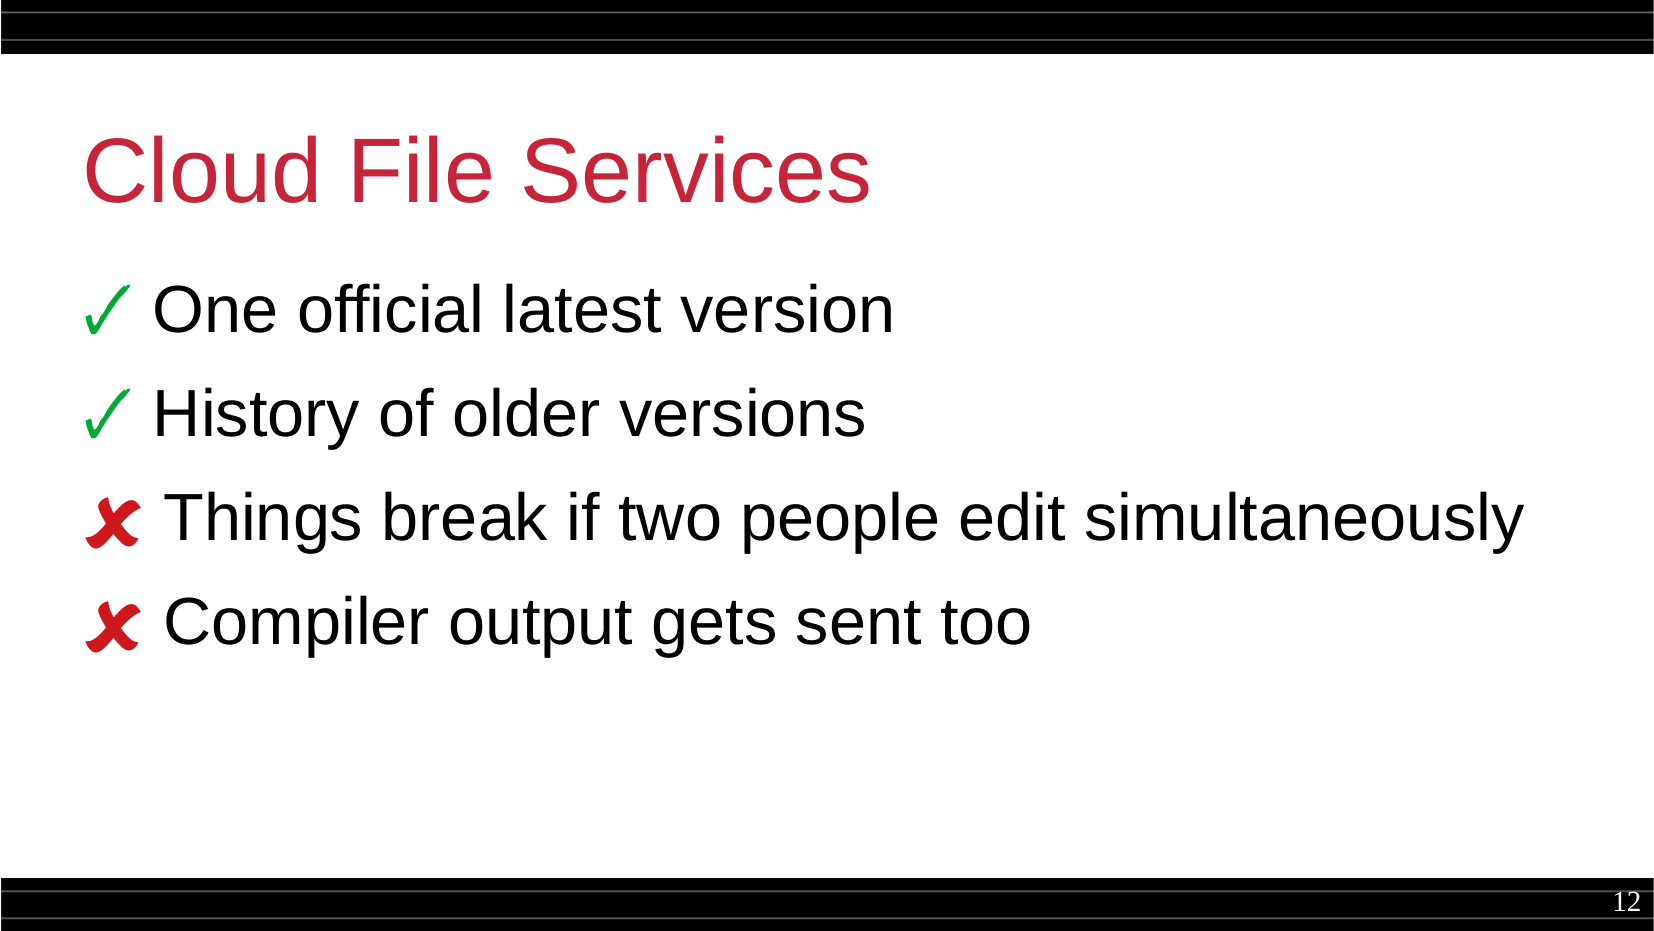

# Cloud File Services
🗸 One official latest version
🗸 History of older versions
🗶 Things break if two people edit simultaneously
🗶 Compiler output gets sent too